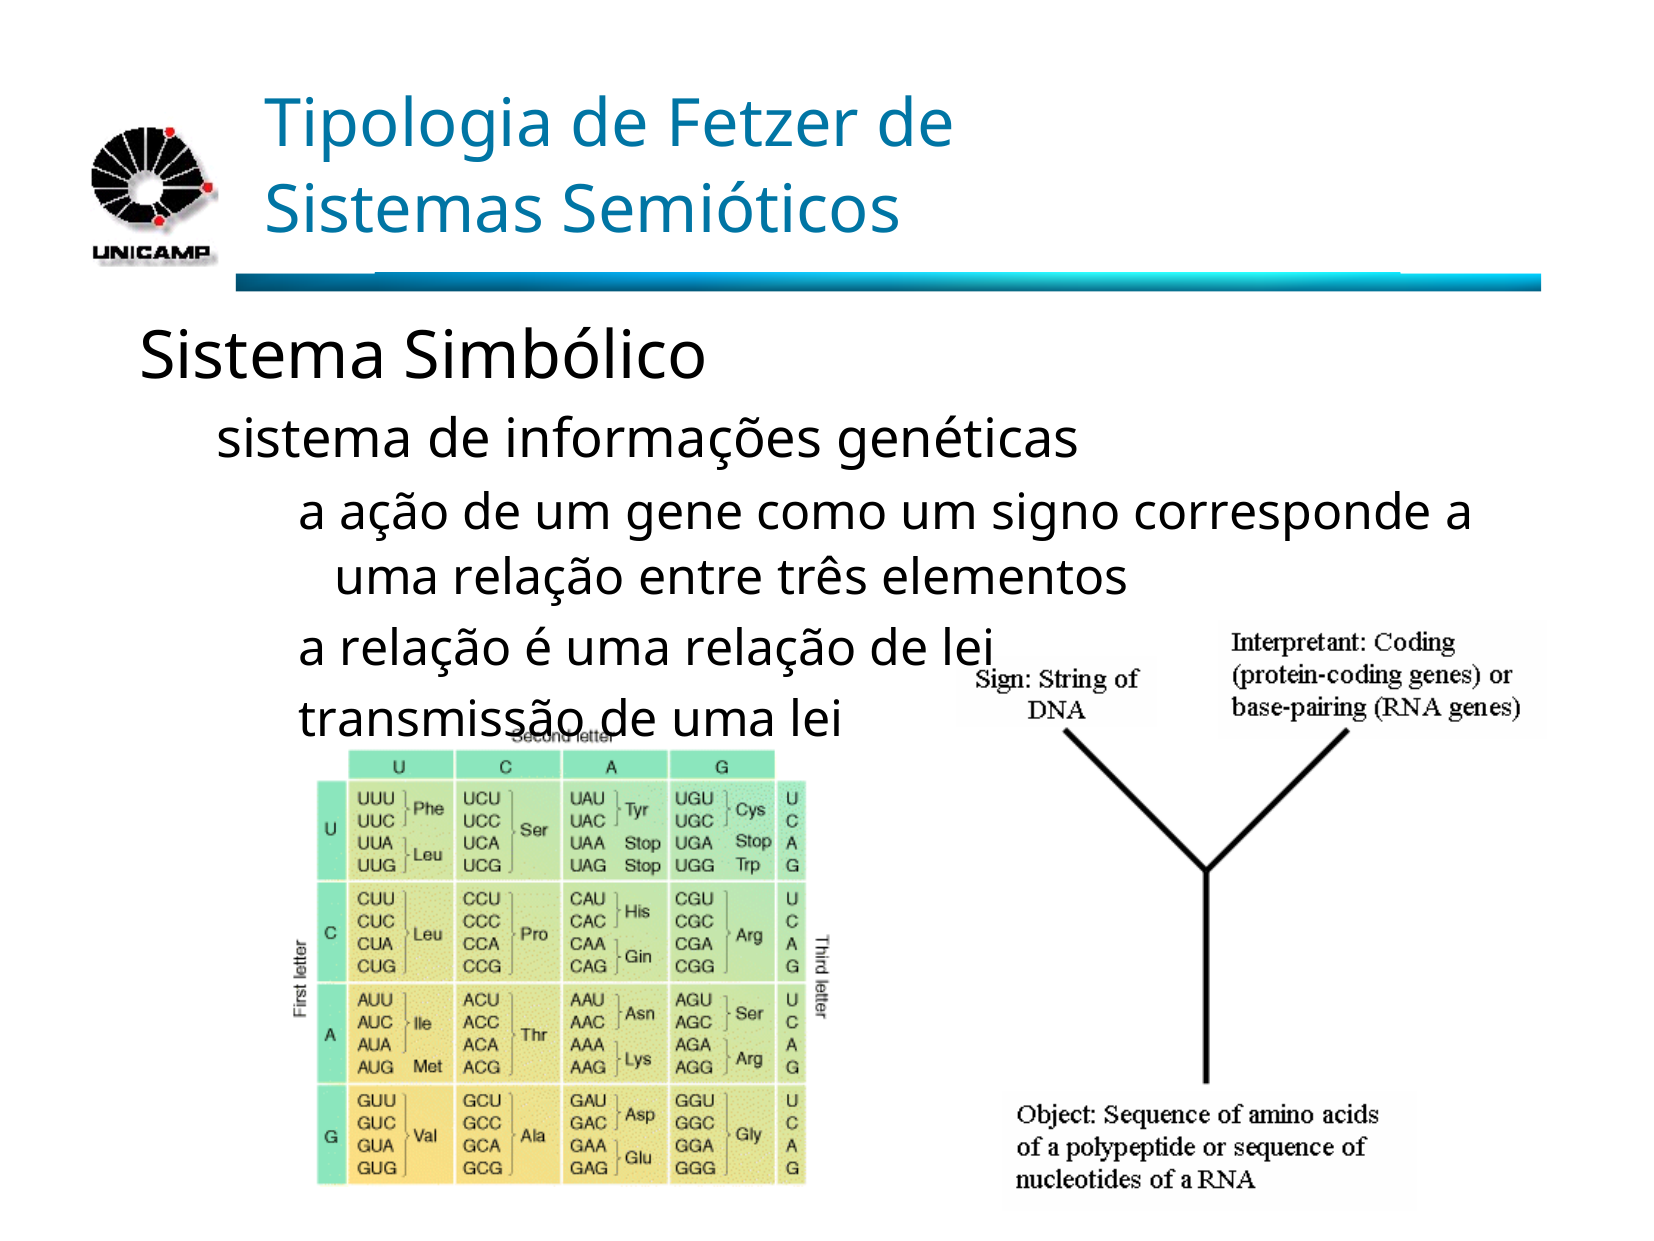

# Tipologia de Fetzer de Sistemas Semióticos
Sistema Simbólico
sistema de informações genéticas
a ação de um gene como um signo corresponde a uma relação entre três elementos
a relação é uma relação de lei
transmissão de uma lei